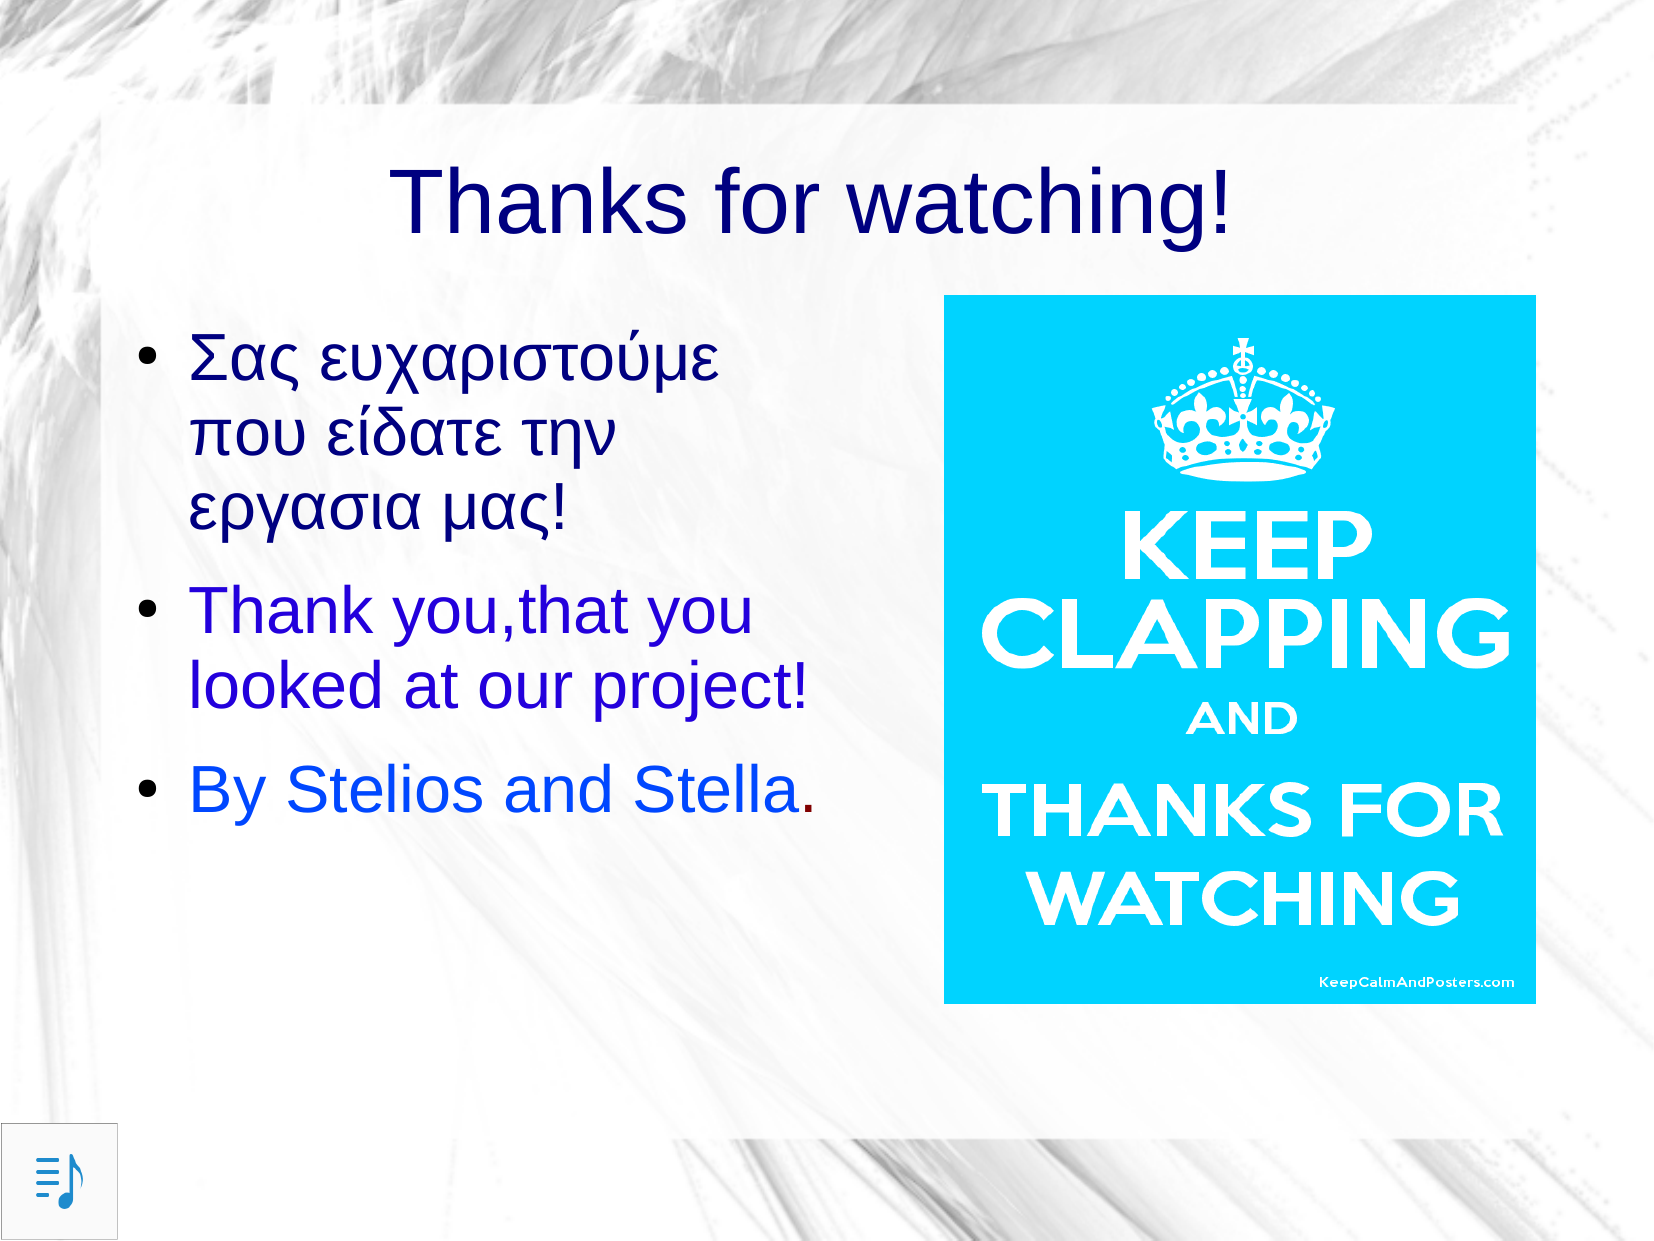

# Thanks for watching!
Σας ευχαριστούμε που είδατε την εργασια μας!
Thank you,that you looked at our project!
By Stelios and Stella.